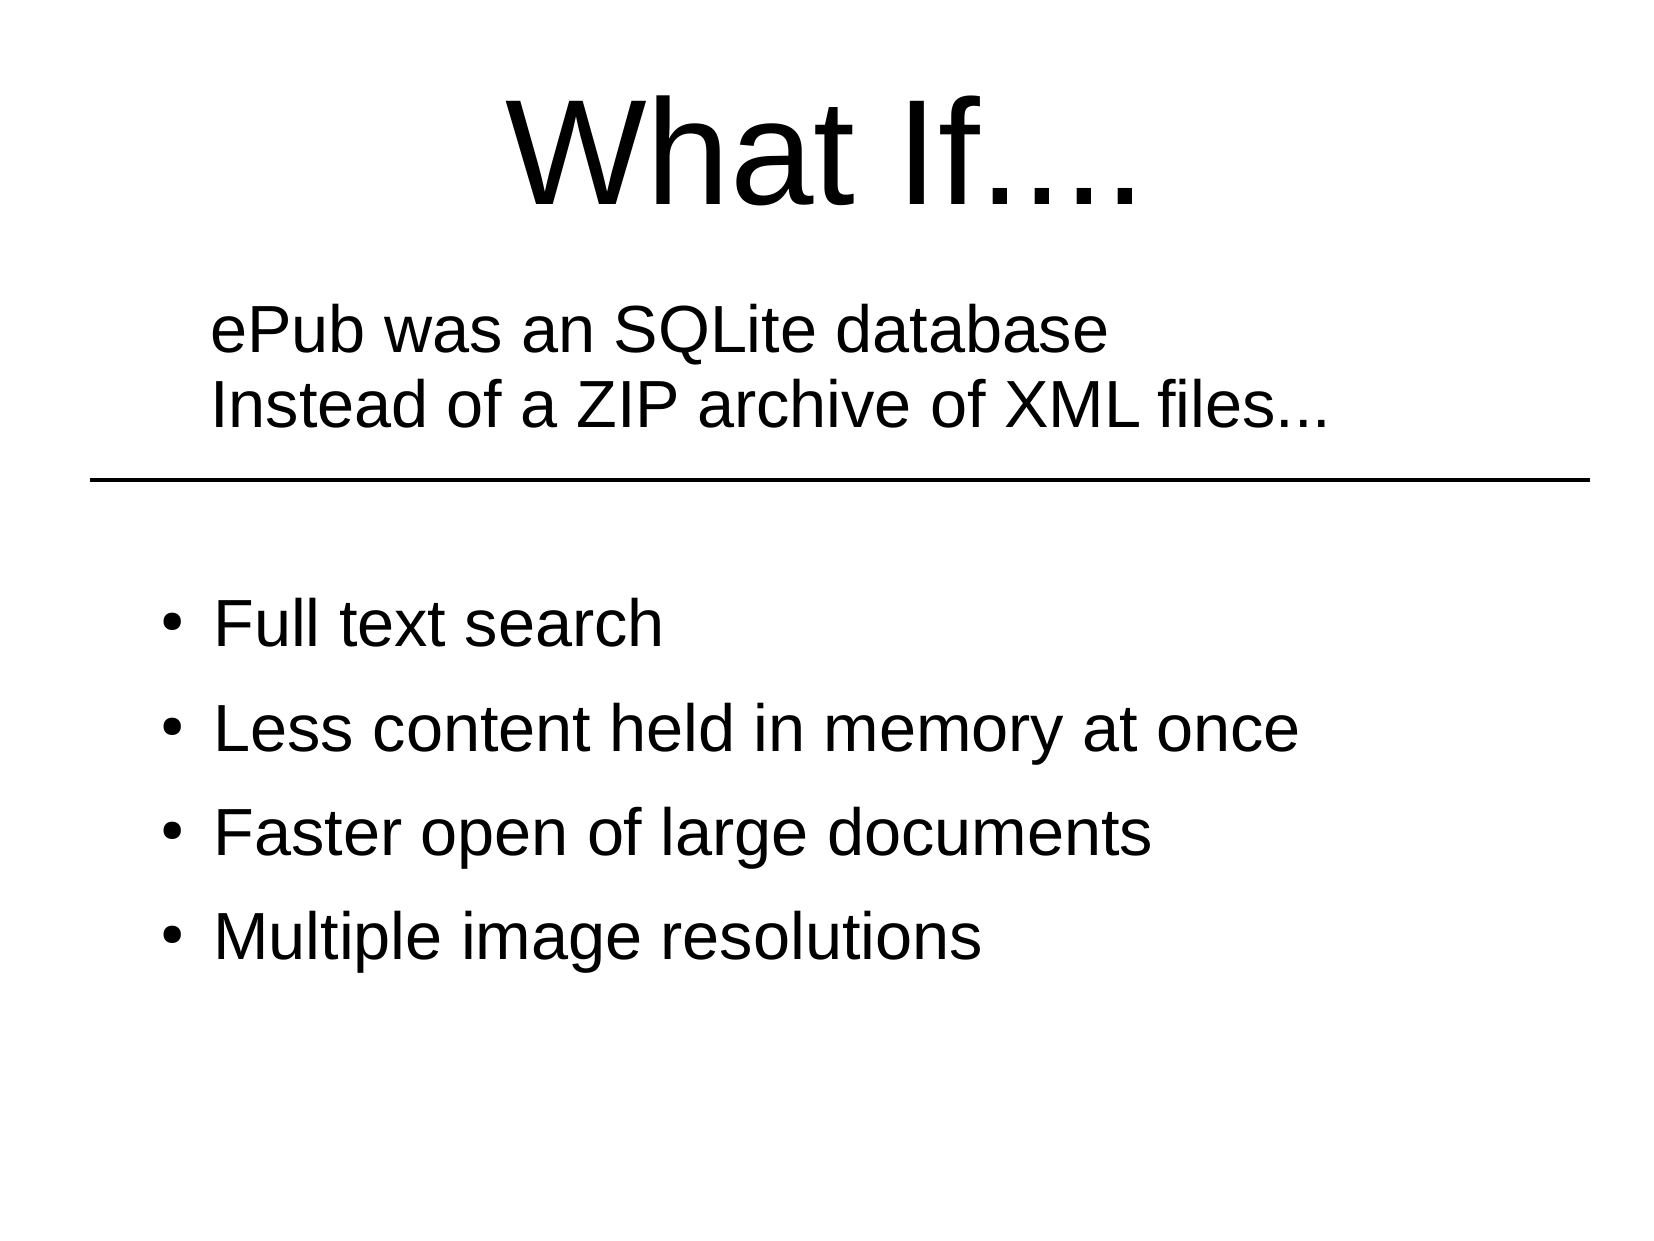

# What If....
ePub was an SQLite database
Instead of a ZIP archive of XML files...
Full text search
Less content held in memory at once
Faster open of large documents
Multiple image resolutions